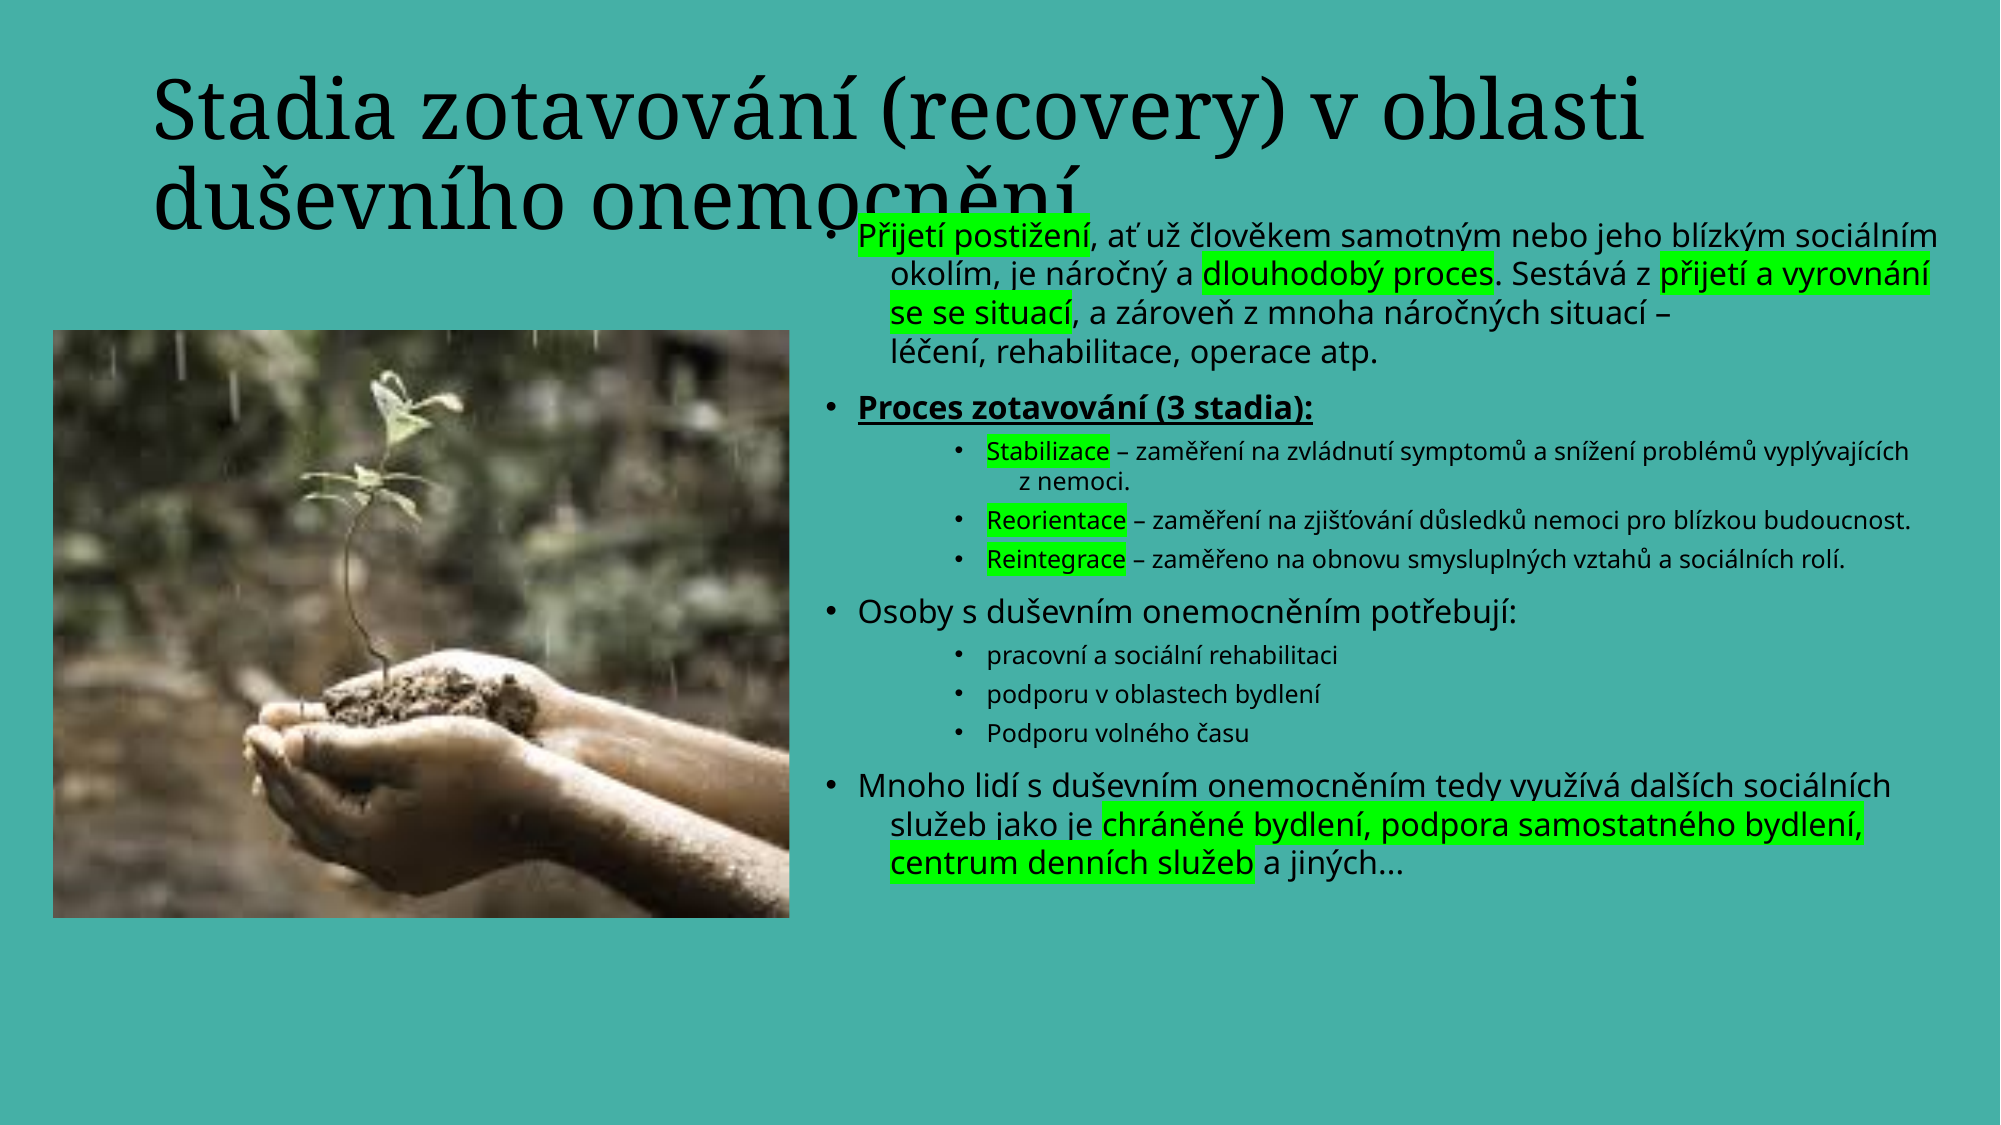

# Stadia zotavování (recovery) v oblasti duševního onemocnění
Přijetí postižení, ať už člověkem samotným nebo jeho blízkým sociálním okolím, je náročný a dlouhodobý proces. Sestává z přijetí a vyrovnání se se situací, a zároveň z mnoha náročných situací – léčení, rehabilitace, operace atp.
Proces zotavování (3 stadia):
Stabilizace – zaměření na zvládnutí symptomů a snížení problémů vyplývajících z nemoci.
Reorientace – zaměření na zjišťování důsledků nemoci pro blízkou budoucnost.
Reintegrace – zaměřeno na obnovu smysluplných vztahů a sociálních rolí.
Osoby s duševním onemocněním potřebují:
pracovní a sociální rehabilitaci
podporu v oblastech bydlení
Podporu volného času
Mnoho lidí s duševním onemocněním tedy využívá dalších sociálních služeb jako je chráněné bydlení, podpora samostatného bydlení, centrum denních služeb a jiných...